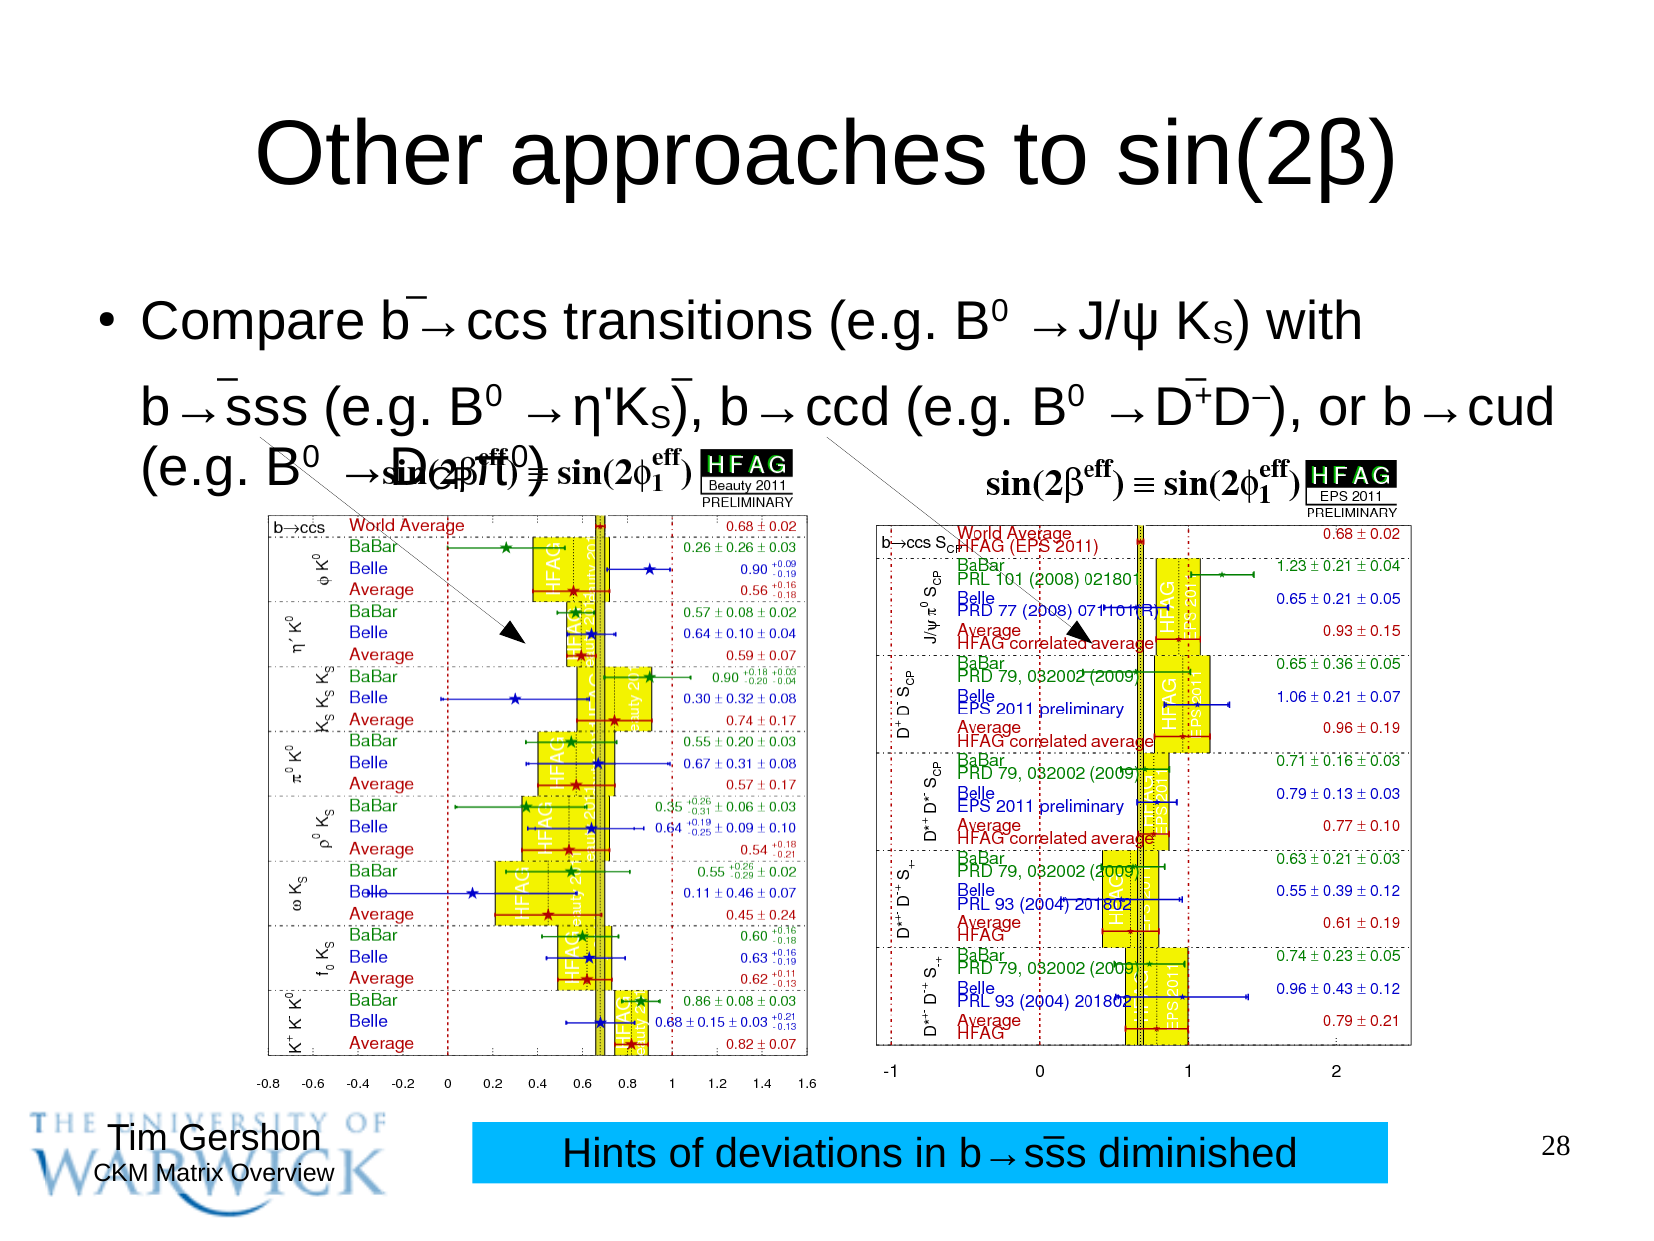

# Other approaches to sin(2β)
–
Compare b→ccs transitions (e.g. B0 →J/ψ KS) with
b→sss (e.g. B0 →η'KS), b→ccd (e.g. B0 →D+D–), or b→cud (e.g. B0 →DCPπ0)
–
–
–
Tim Gershon
CKM Matrix Overview
–
Hints of deviations in b→sss diminished
28